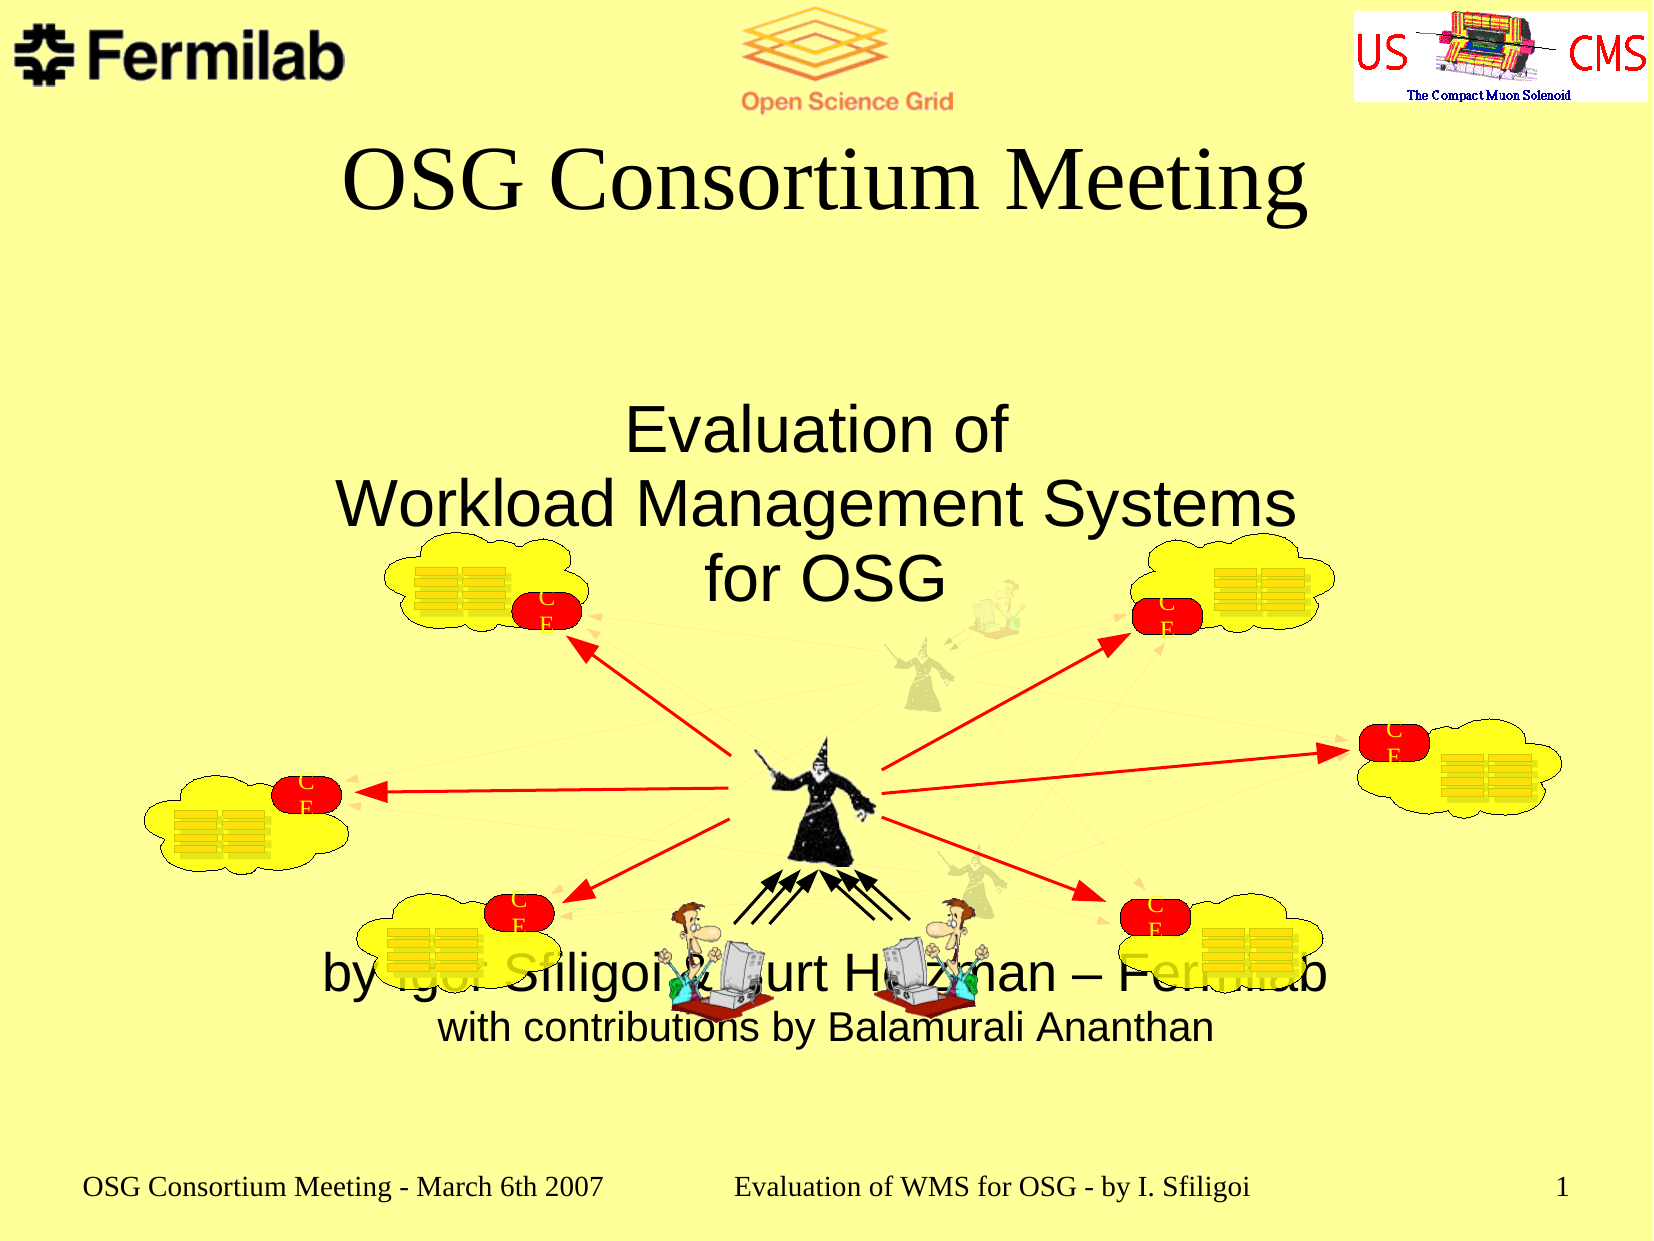

# OSG Consortium Meeting
Evaluation of
Workload Management Systems
for OSG
by Igor Sfiligoi & Burt Holzman – Fermilab
with contributions by Balamurali Ananthan
CE
CE
CE
CE
CE
CE
OSG Consortium Meeting - March 6th 2007
Evaluation of WMS for OSG - by I. Sfiligoi
1